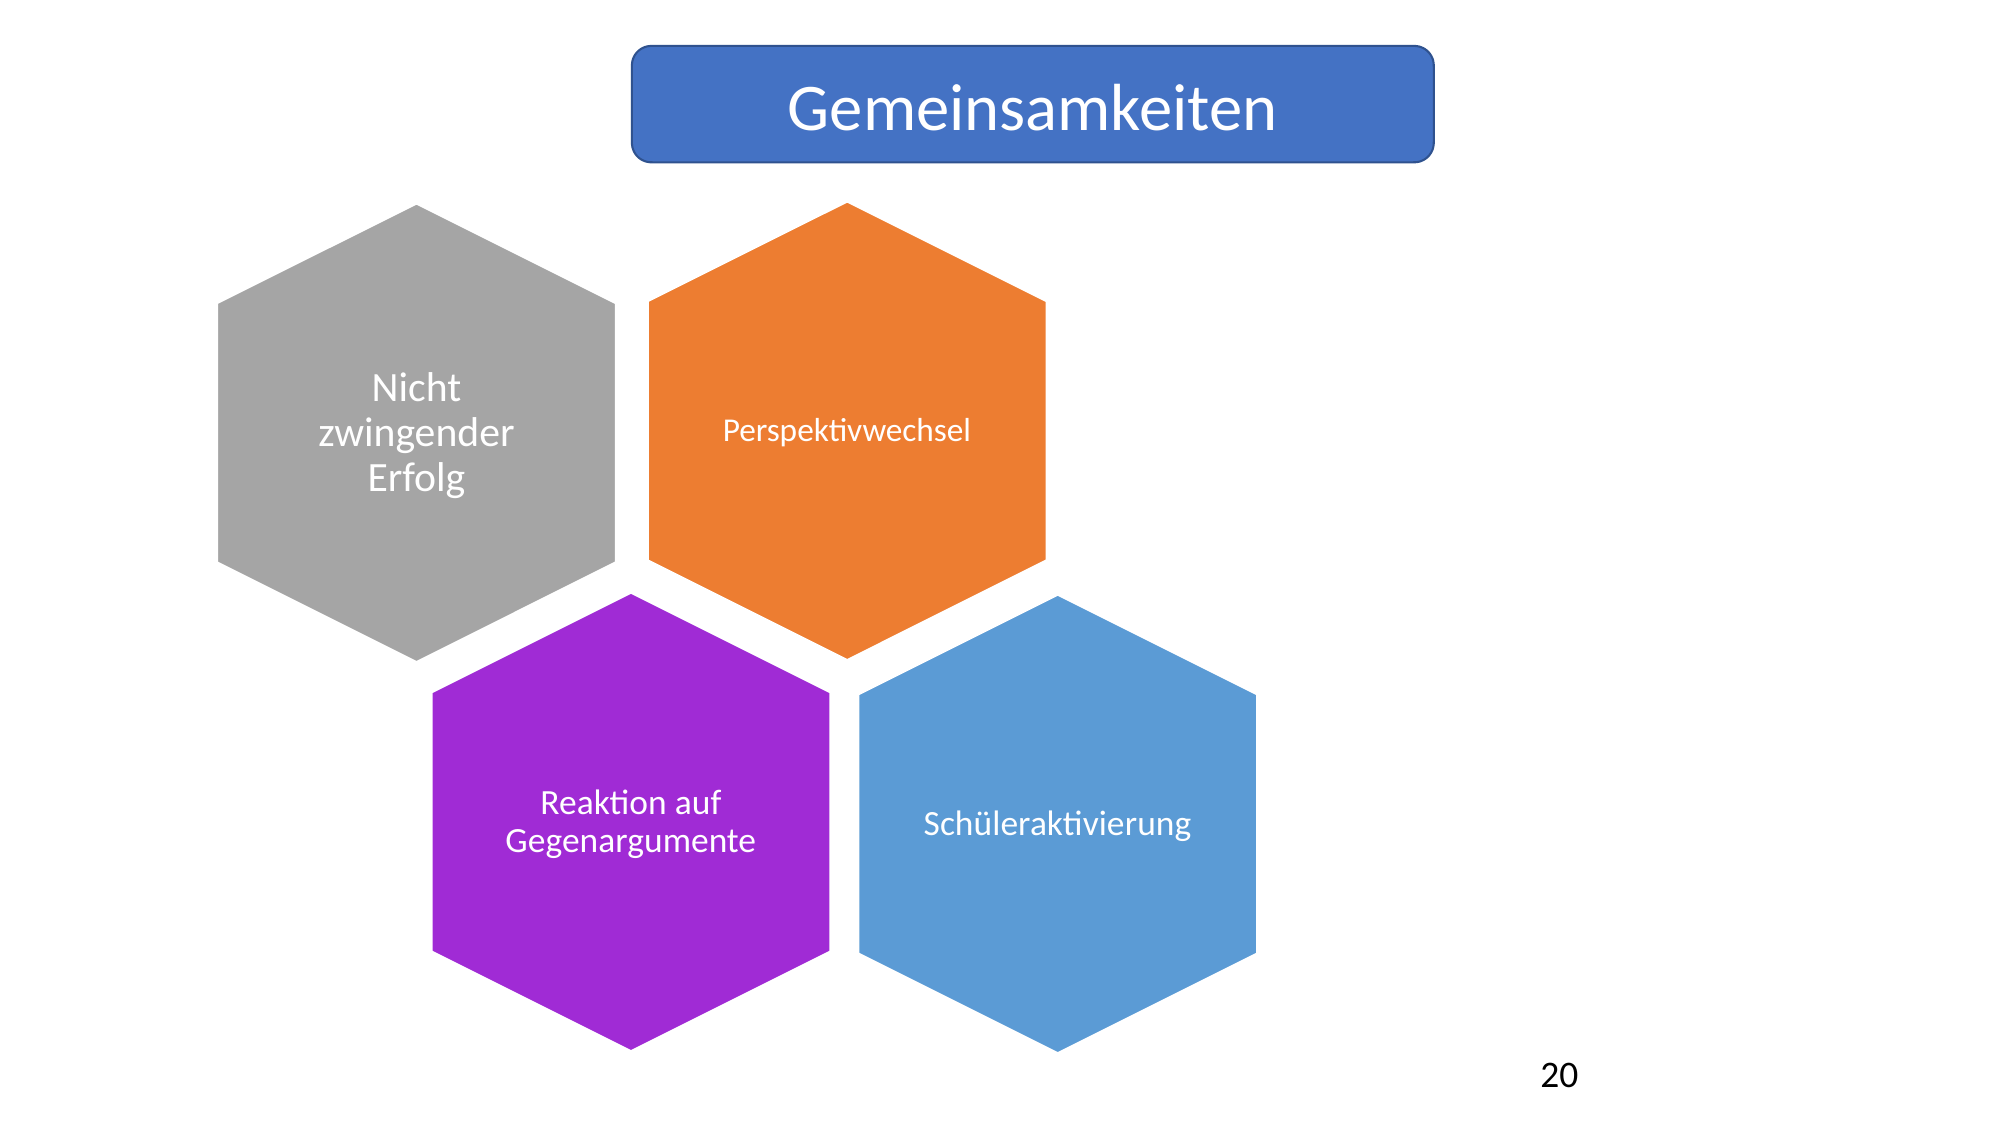

Gemeinsamkeiten
Perspektivwechsel
Nicht zwingender Erfolg
Reaktion auf Gegenargumente
Schüleraktivierung
5